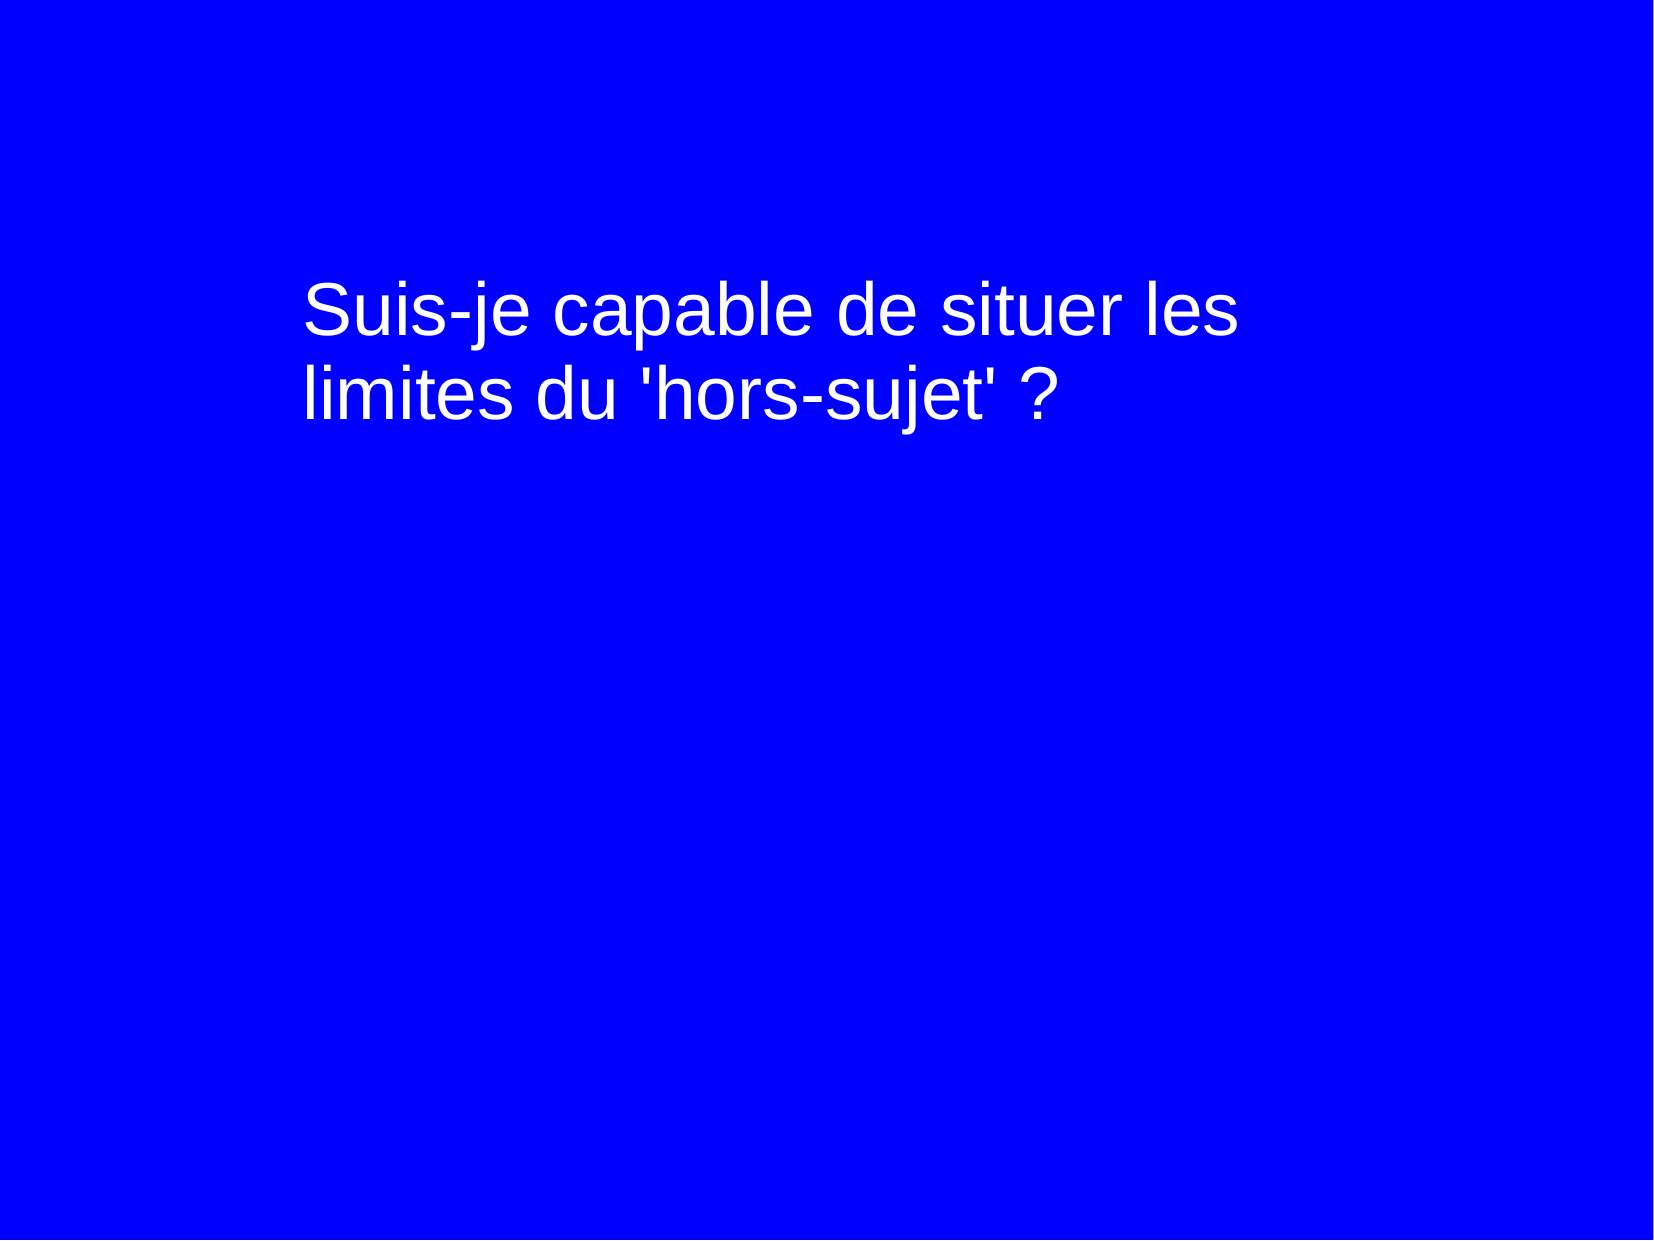

Suis-je capable de situer les limites du 'hors-sujet' ?